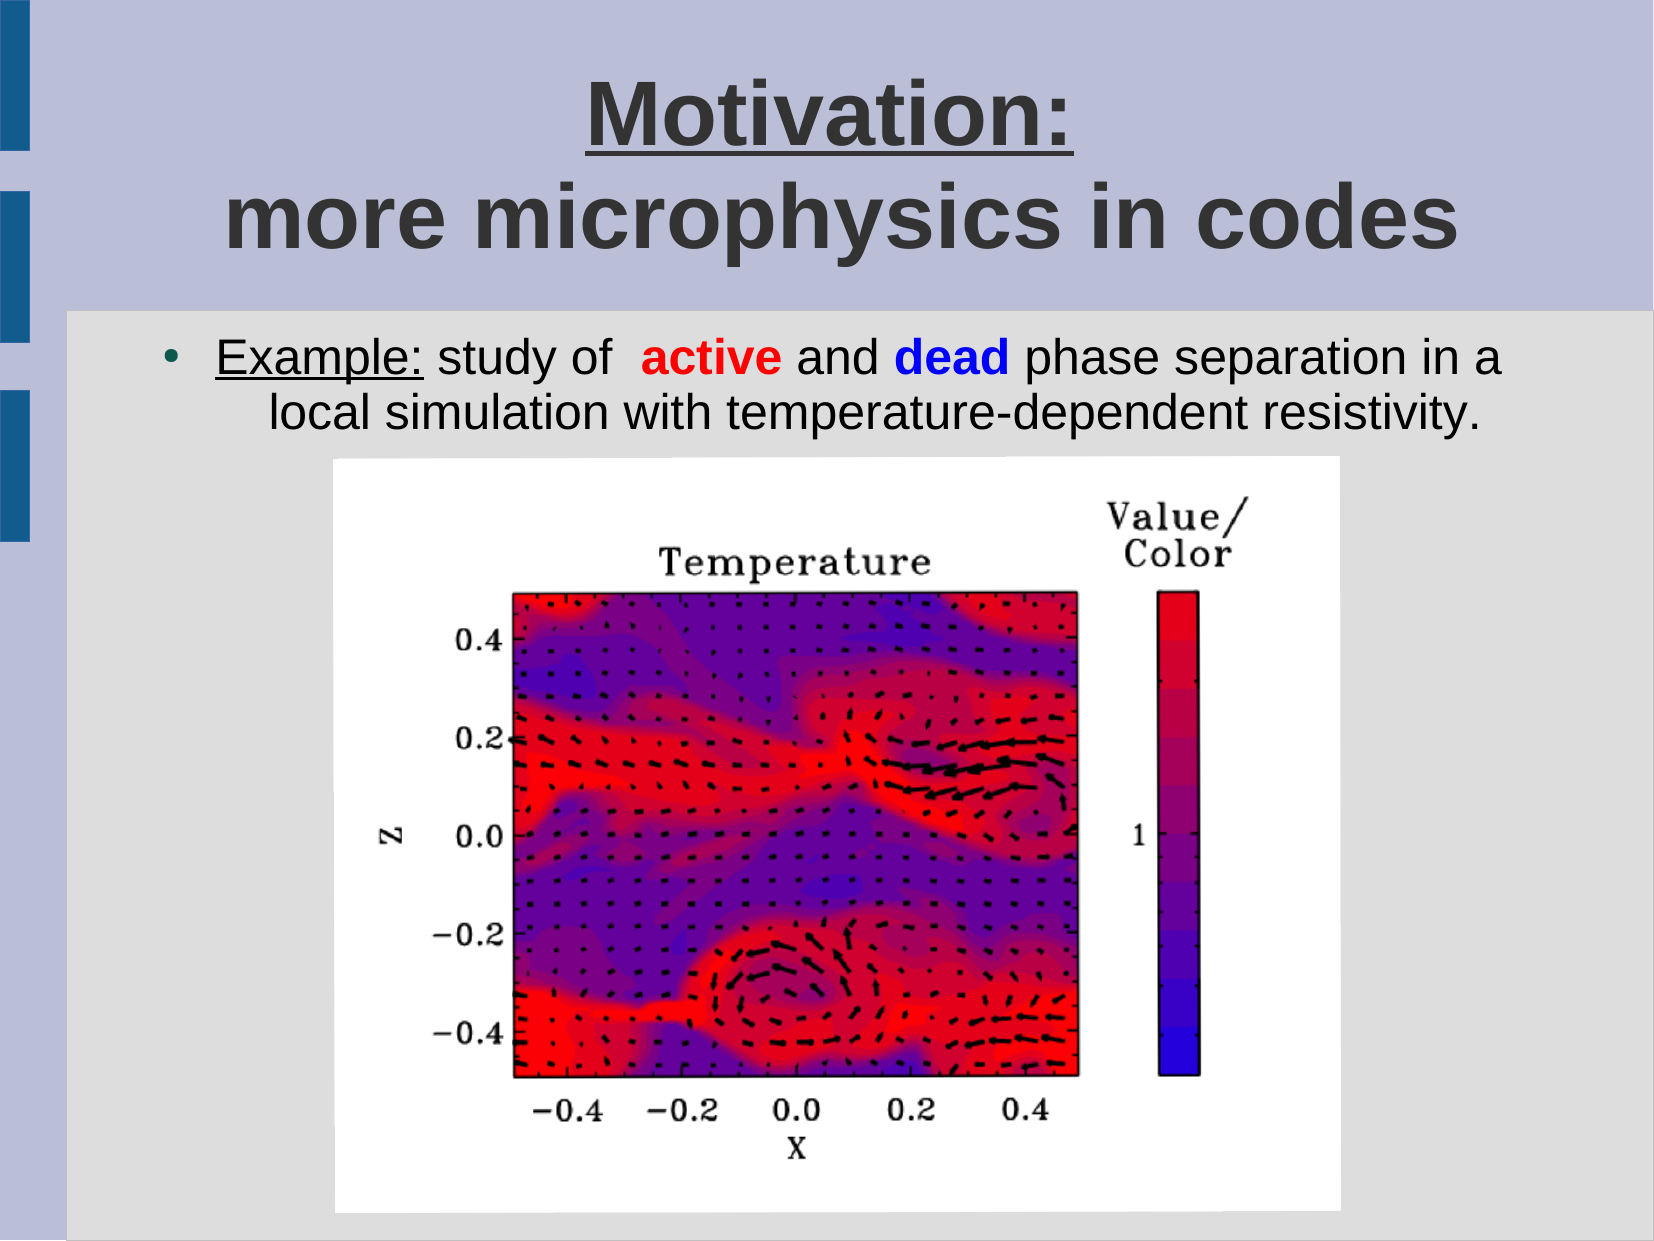

# Motivation: more microphysics in codes
Example: study of active and dead phase separation in a local simulation with temperature-dependent resistivity.